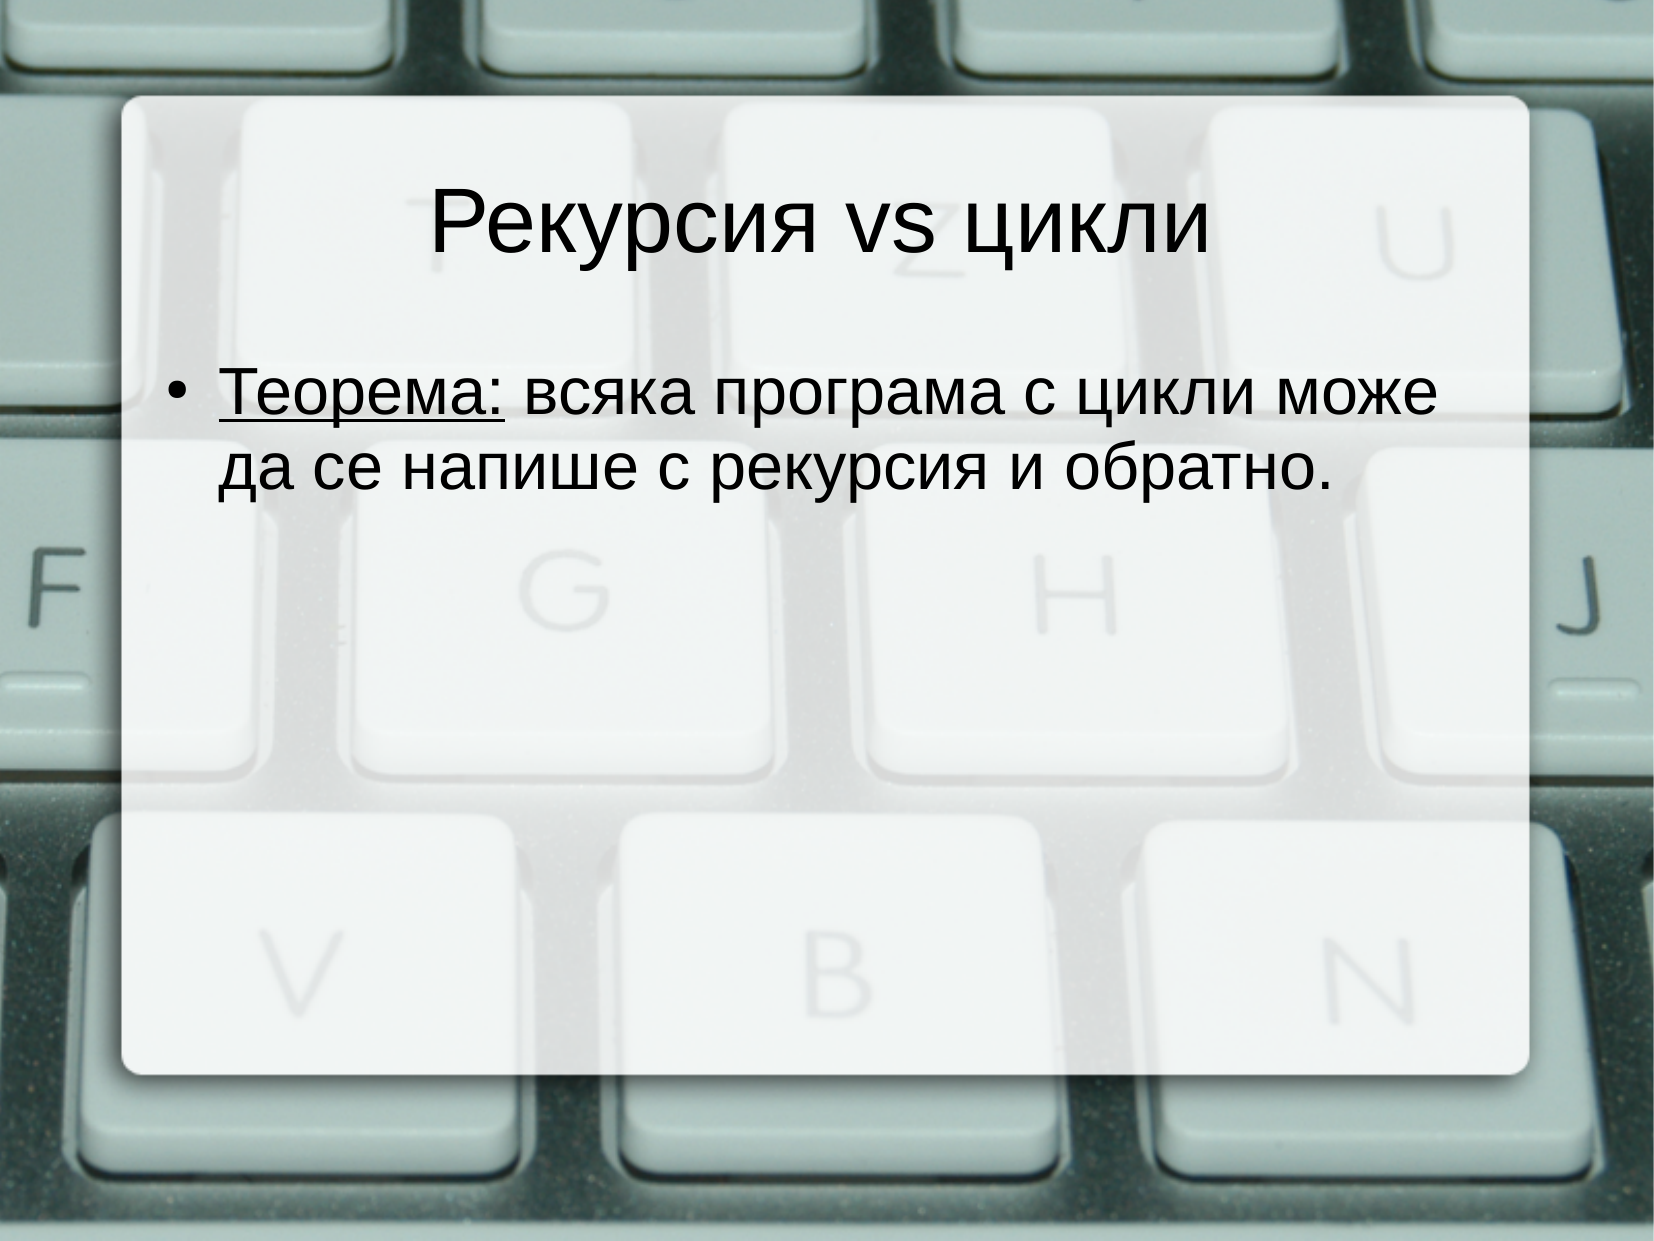

# Рекурсия vs цикли
Теорема: всяка програма с цикли може да се напише с рекурсия и обратно.